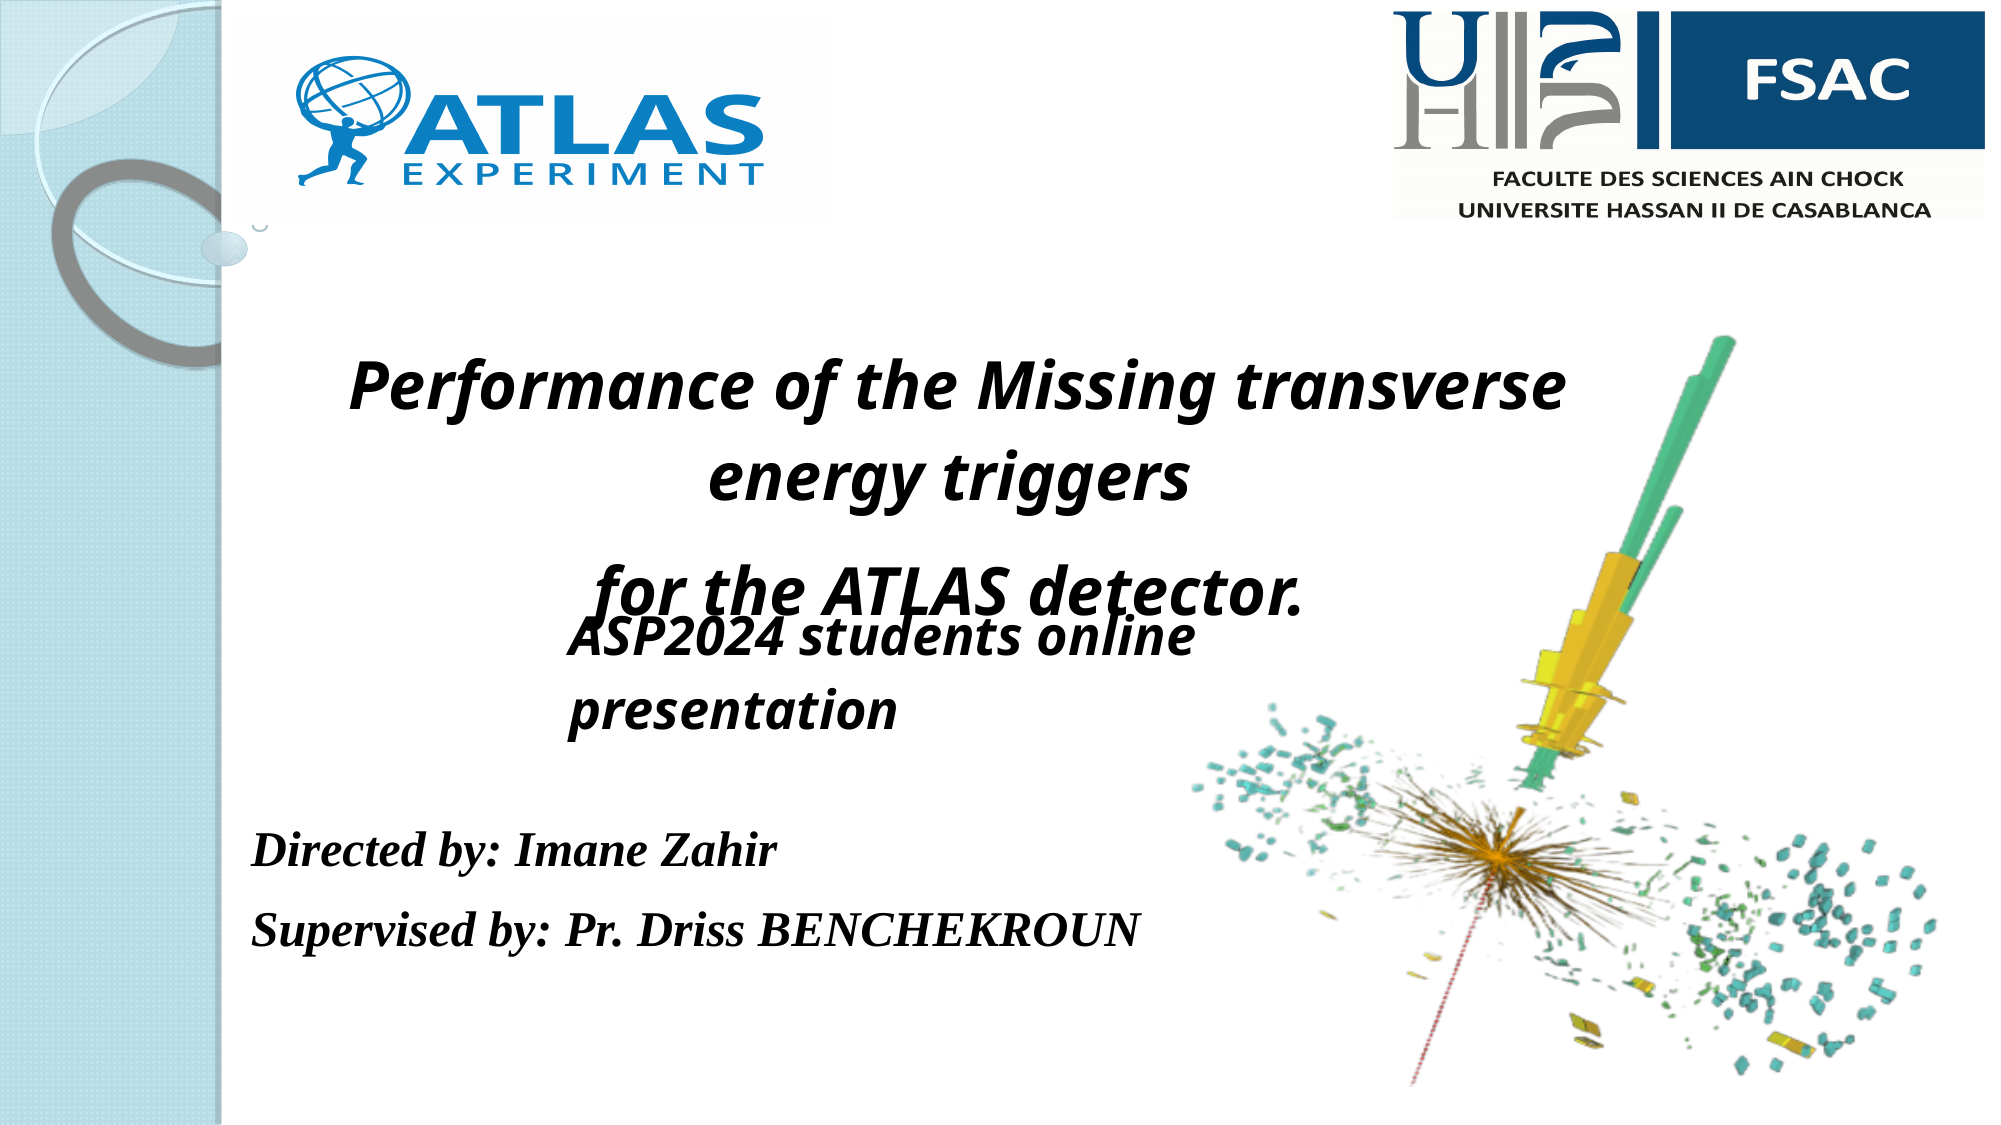

Performance of the Missing transverse energy triggers
for the ATLAS detector.
ASP2024 students online presentation
Directed by: Imane Zahir
Supervised by: Pr. Driss BENCHEKROUN